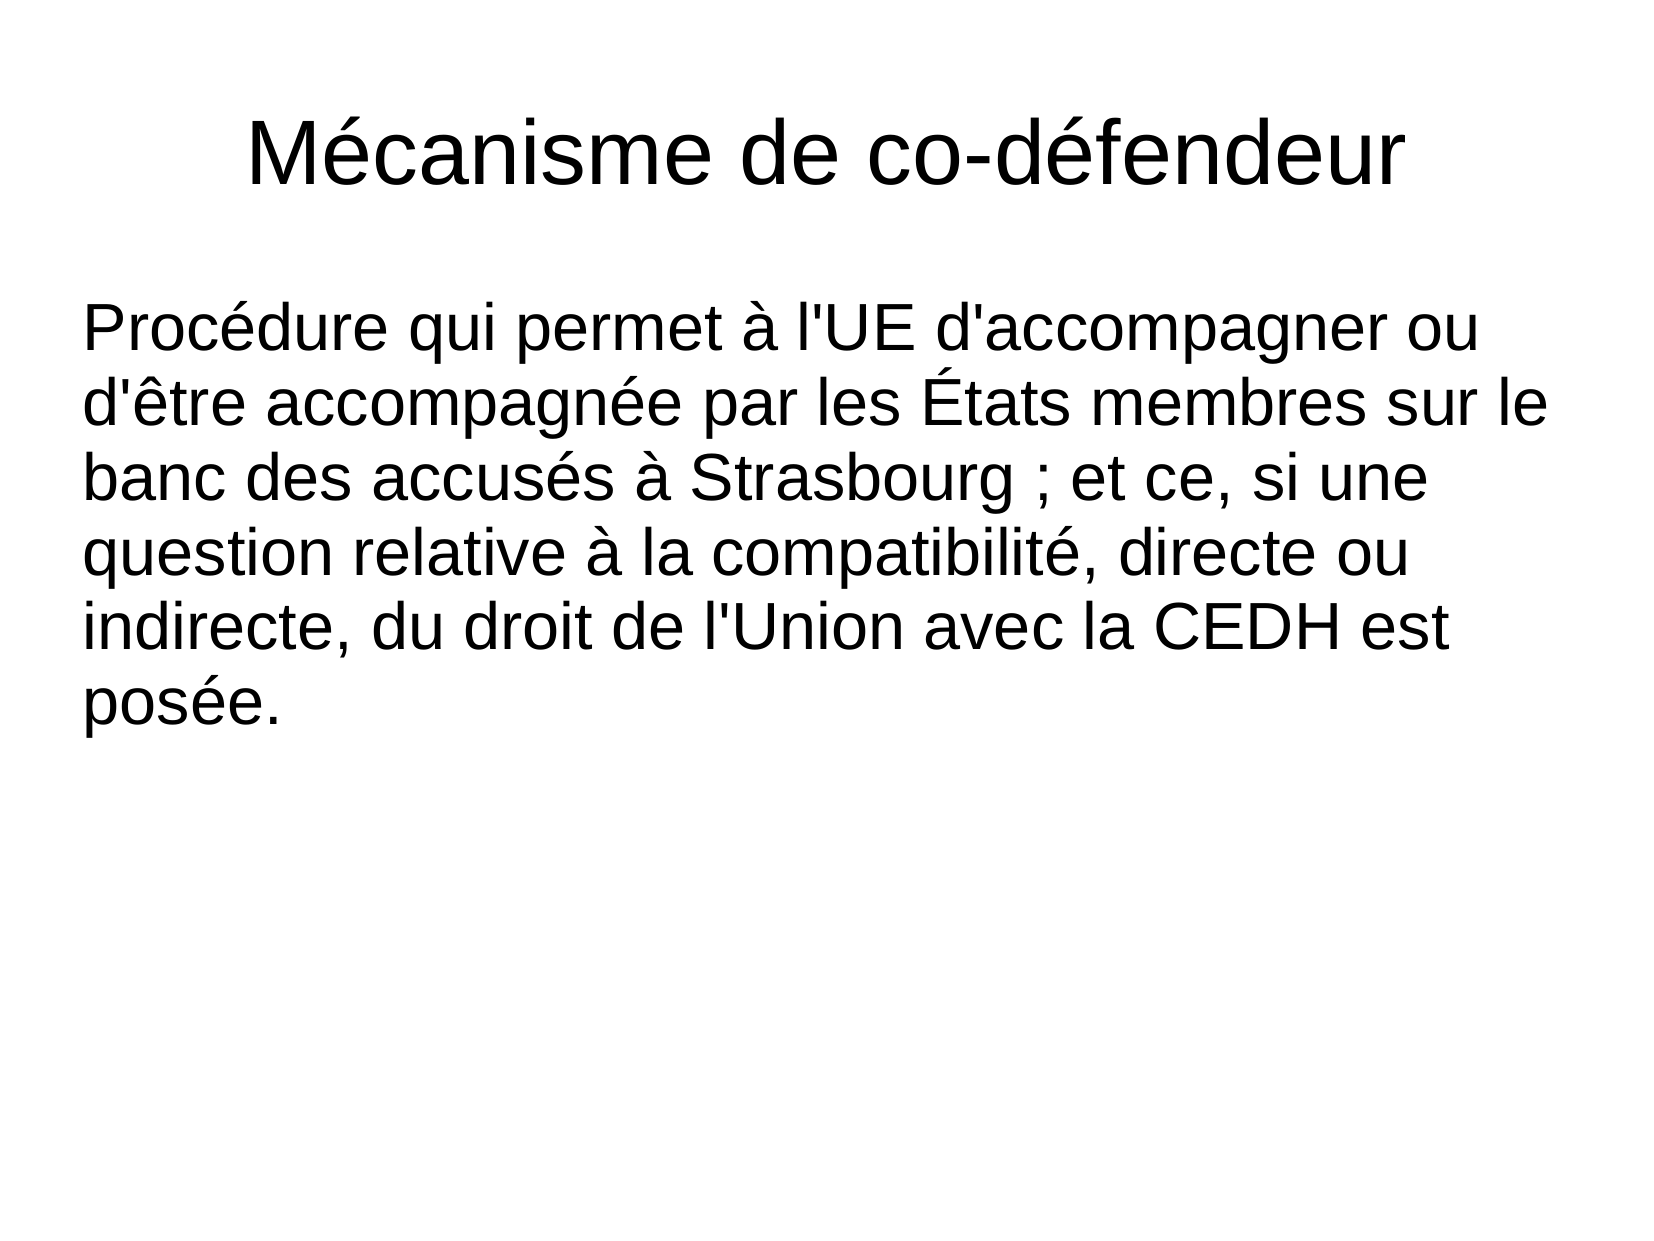

# Mécanisme de co-défendeur
Procédure qui permet à l'UE d'accompagner ou d'être accompagnée par les États membres sur le banc des accusés à Strasbourg ; et ce, si une question relative à la compatibilité, directe ou indirecte, du droit de l'Union avec la CEDH est posée.